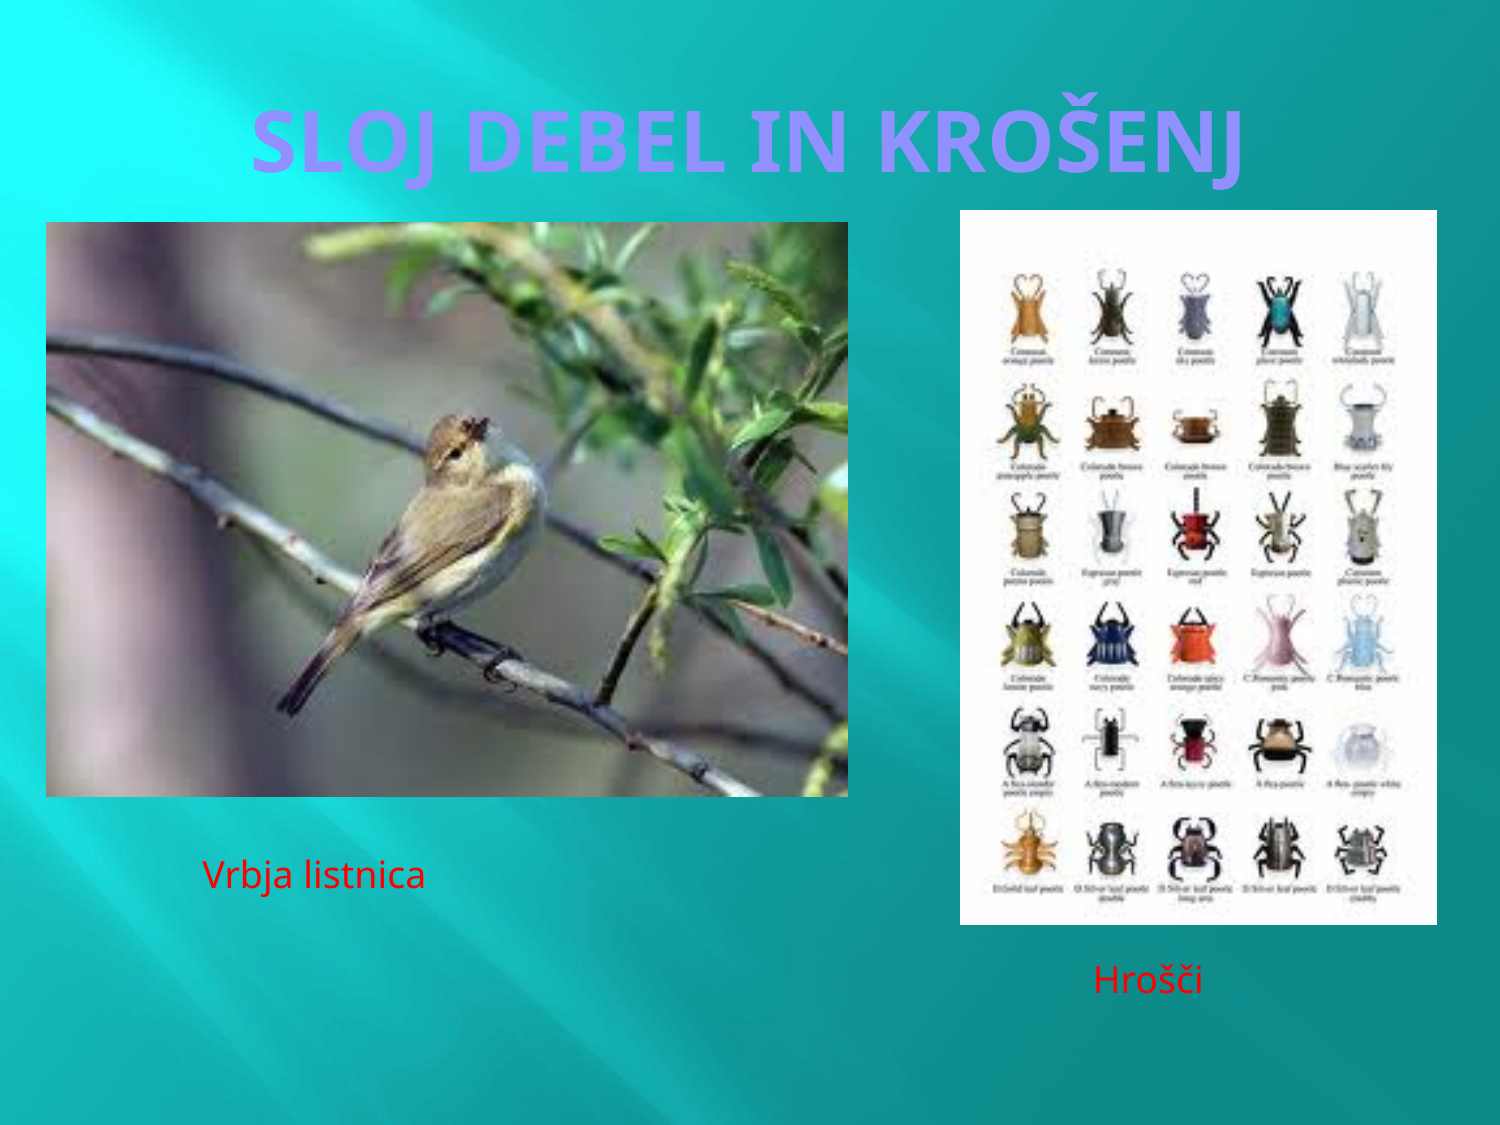

# SLOJ DEBEL IN KROŠENJ
Vrbja listnica
Hrošči